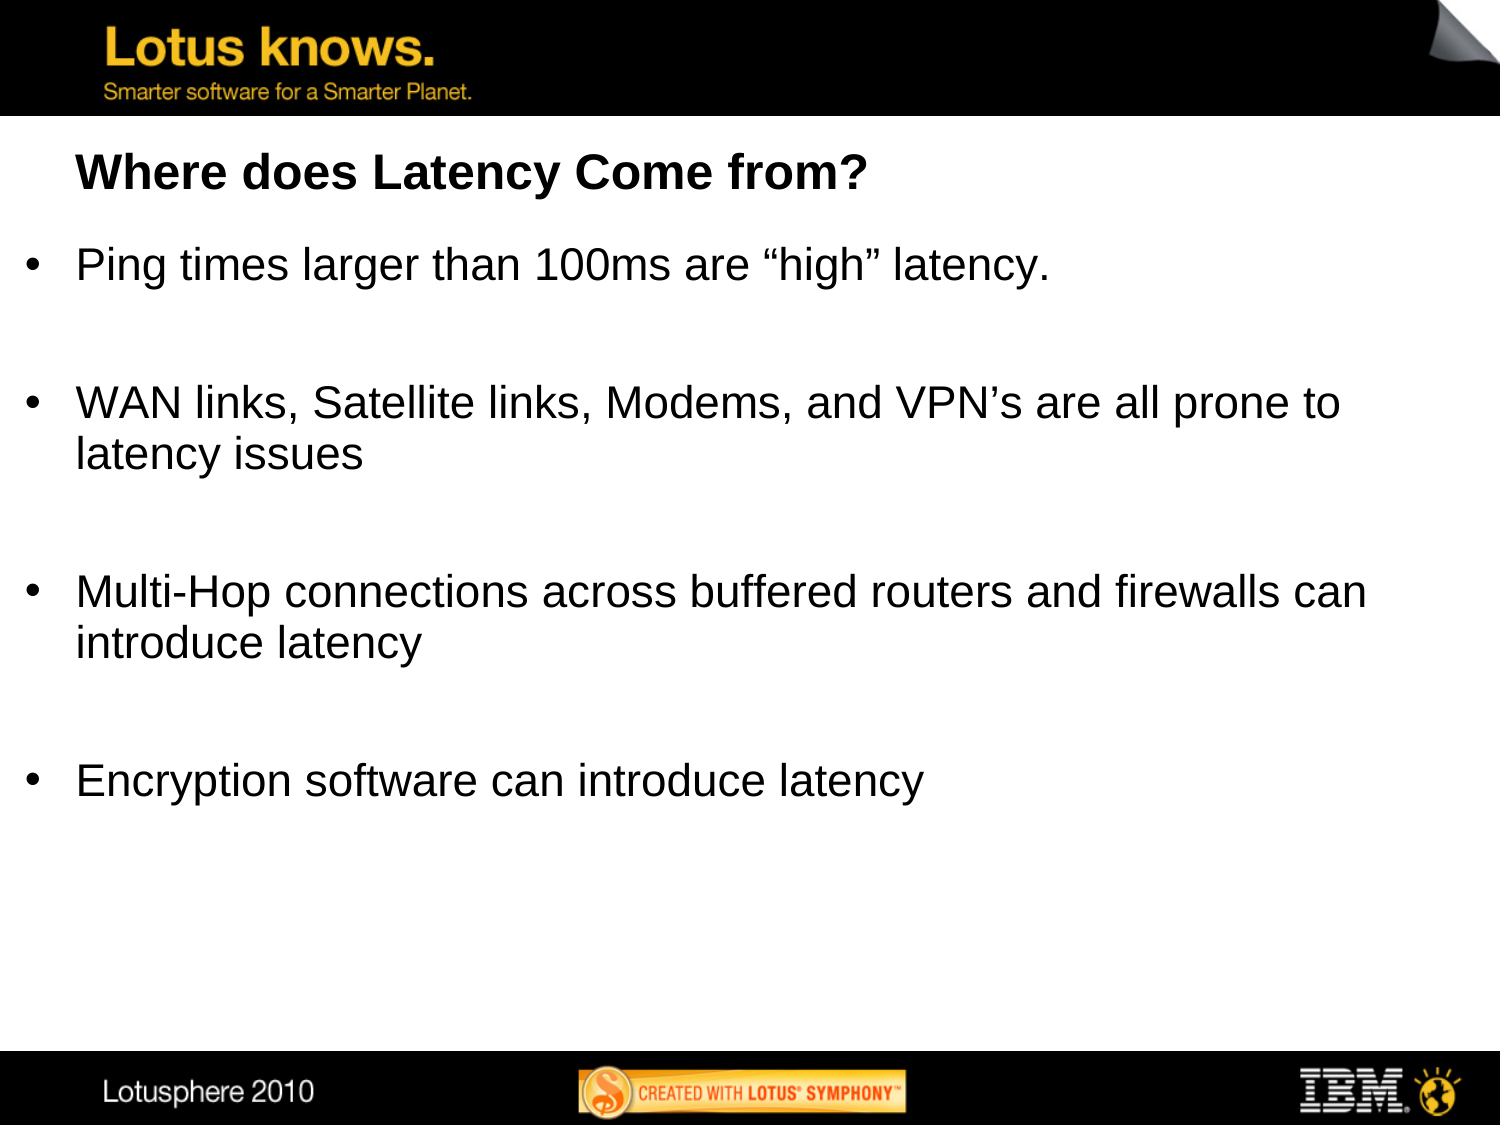

# Where does Latency Come from?
Ping times larger than 100ms are “high” latency.
WAN links, Satellite links, Modems, and VPN’s are all prone to latency issues
Multi-Hop connections across buffered routers and firewalls can introduce latency
Encryption software can introduce latency